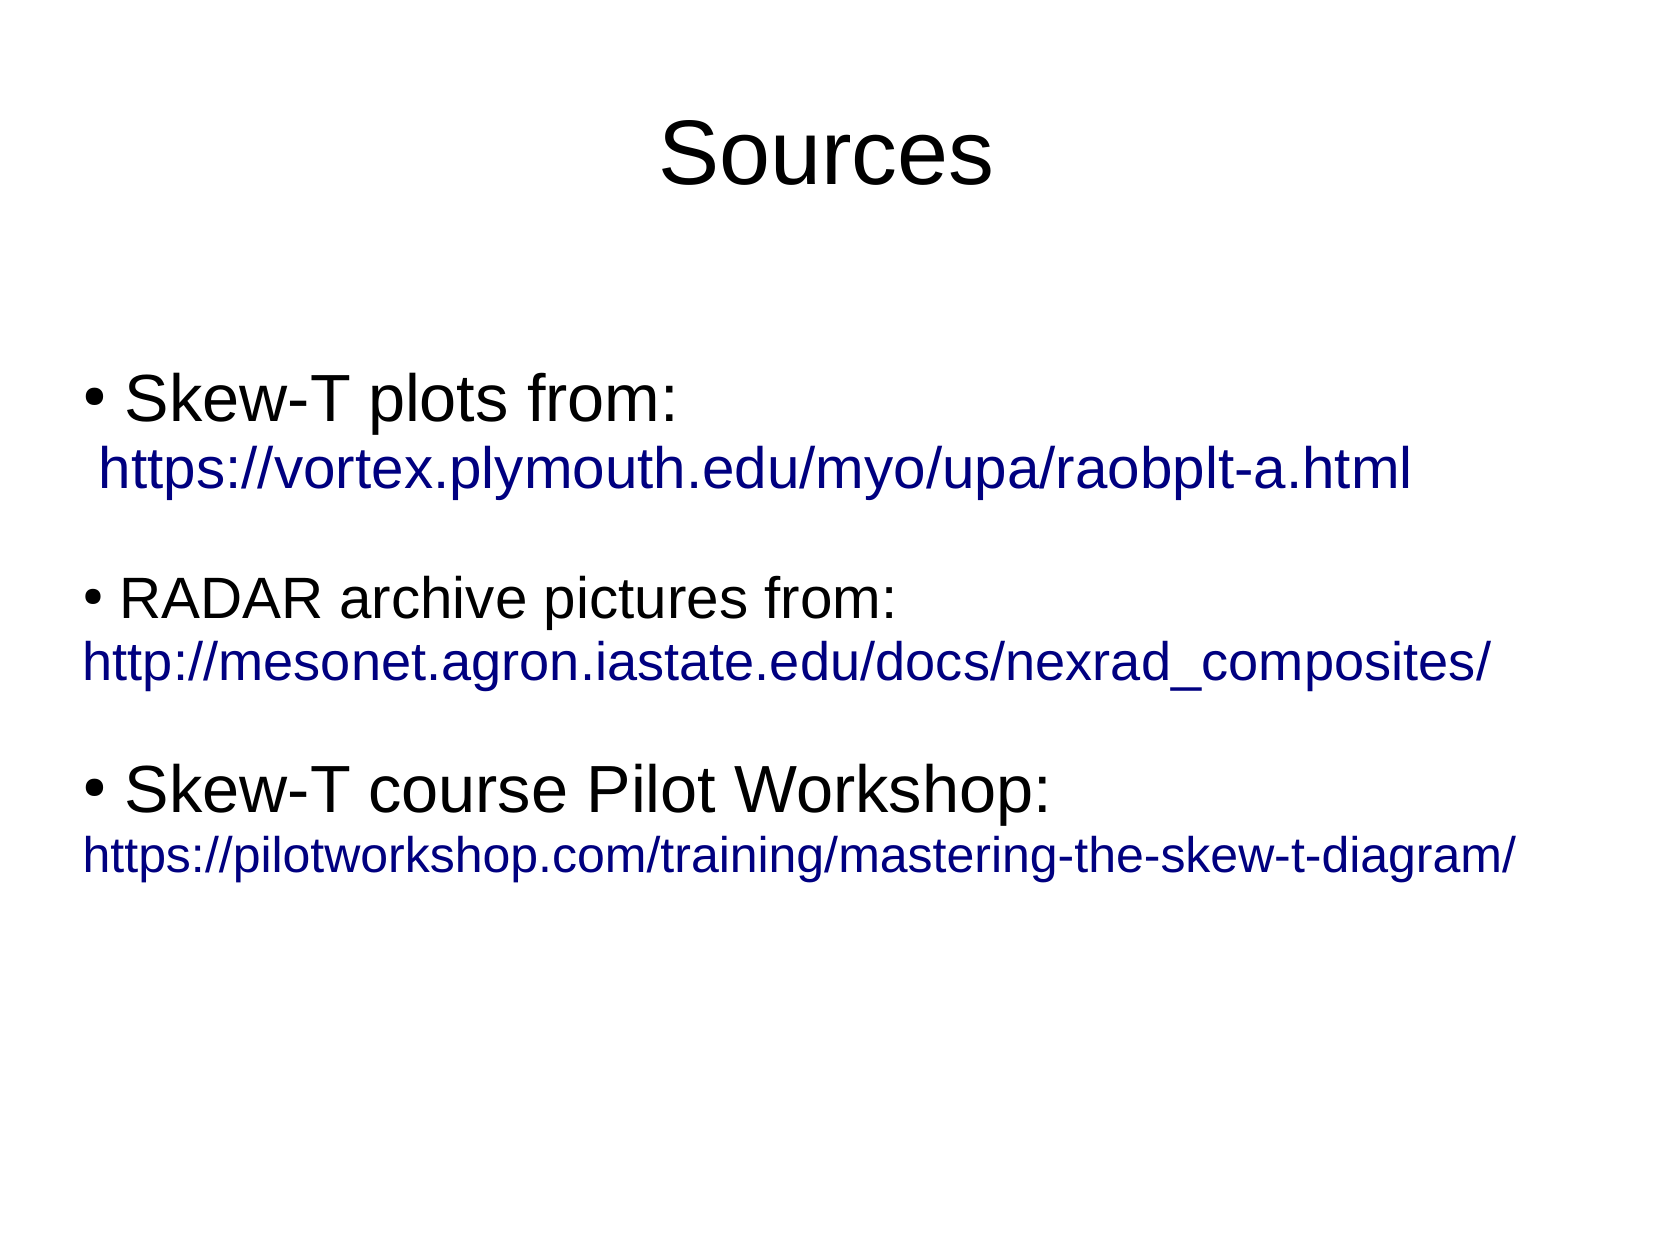

# Sources
 Skew-T plots from:
 https://vortex.plymouth.edu/myo/upa/raobplt-a.html
 RADAR archive pictures from:
http://mesonet.agron.iastate.edu/docs/nexrad_composites/
 Skew-T course Pilot Workshop:
https://pilotworkshop.com/training/mastering-the-skew-t-diagram/